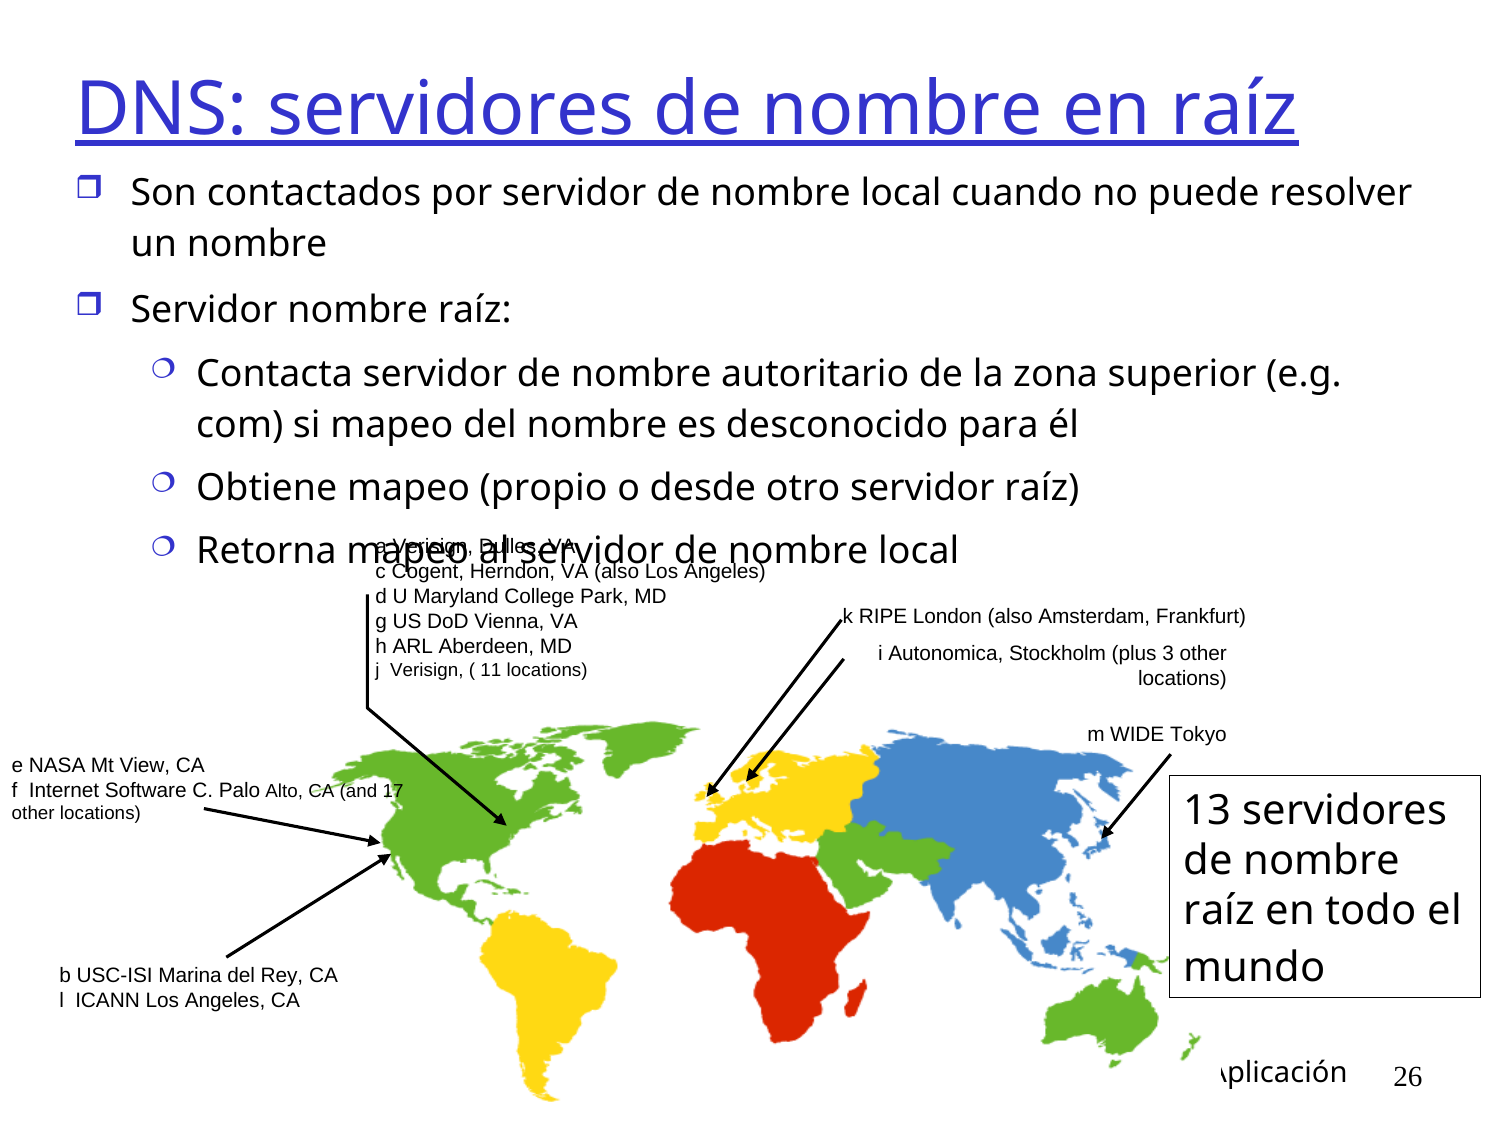

# DNS: servidores de nombre en raíz
Son contactados por servidor de nombre local cuando no puede resolver un nombre
Servidor nombre raíz:
Contacta servidor de nombre autoritario de la zona superior (e.g. com) si mapeo del nombre es desconocido para él
Obtiene mapeo (propio o desde otro servidor raíz)‏
Retorna mapeo al servidor de nombre local
a Verisign, Dulles, VA
c Cogent, Herndon, VA (also Los Angeles)‏
d U Maryland College Park, MD
g US DoD Vienna, VA
h ARL Aberdeen, MD
j Verisign, ( 11 locations)‏
k RIPE London (also Amsterdam, Frankfurt)‏
i Autonomica, Stockholm (plus 3 other locations)‏
m WIDE Tokyo
e NASA Mt View, CA
f Internet Software C. Palo Alto, CA (and 17 other locations)‏
b USC-ISI Marina del Rey, CA
l ICANN Los Angeles, CA
13 servidores de nombre raíz en todo el mundo